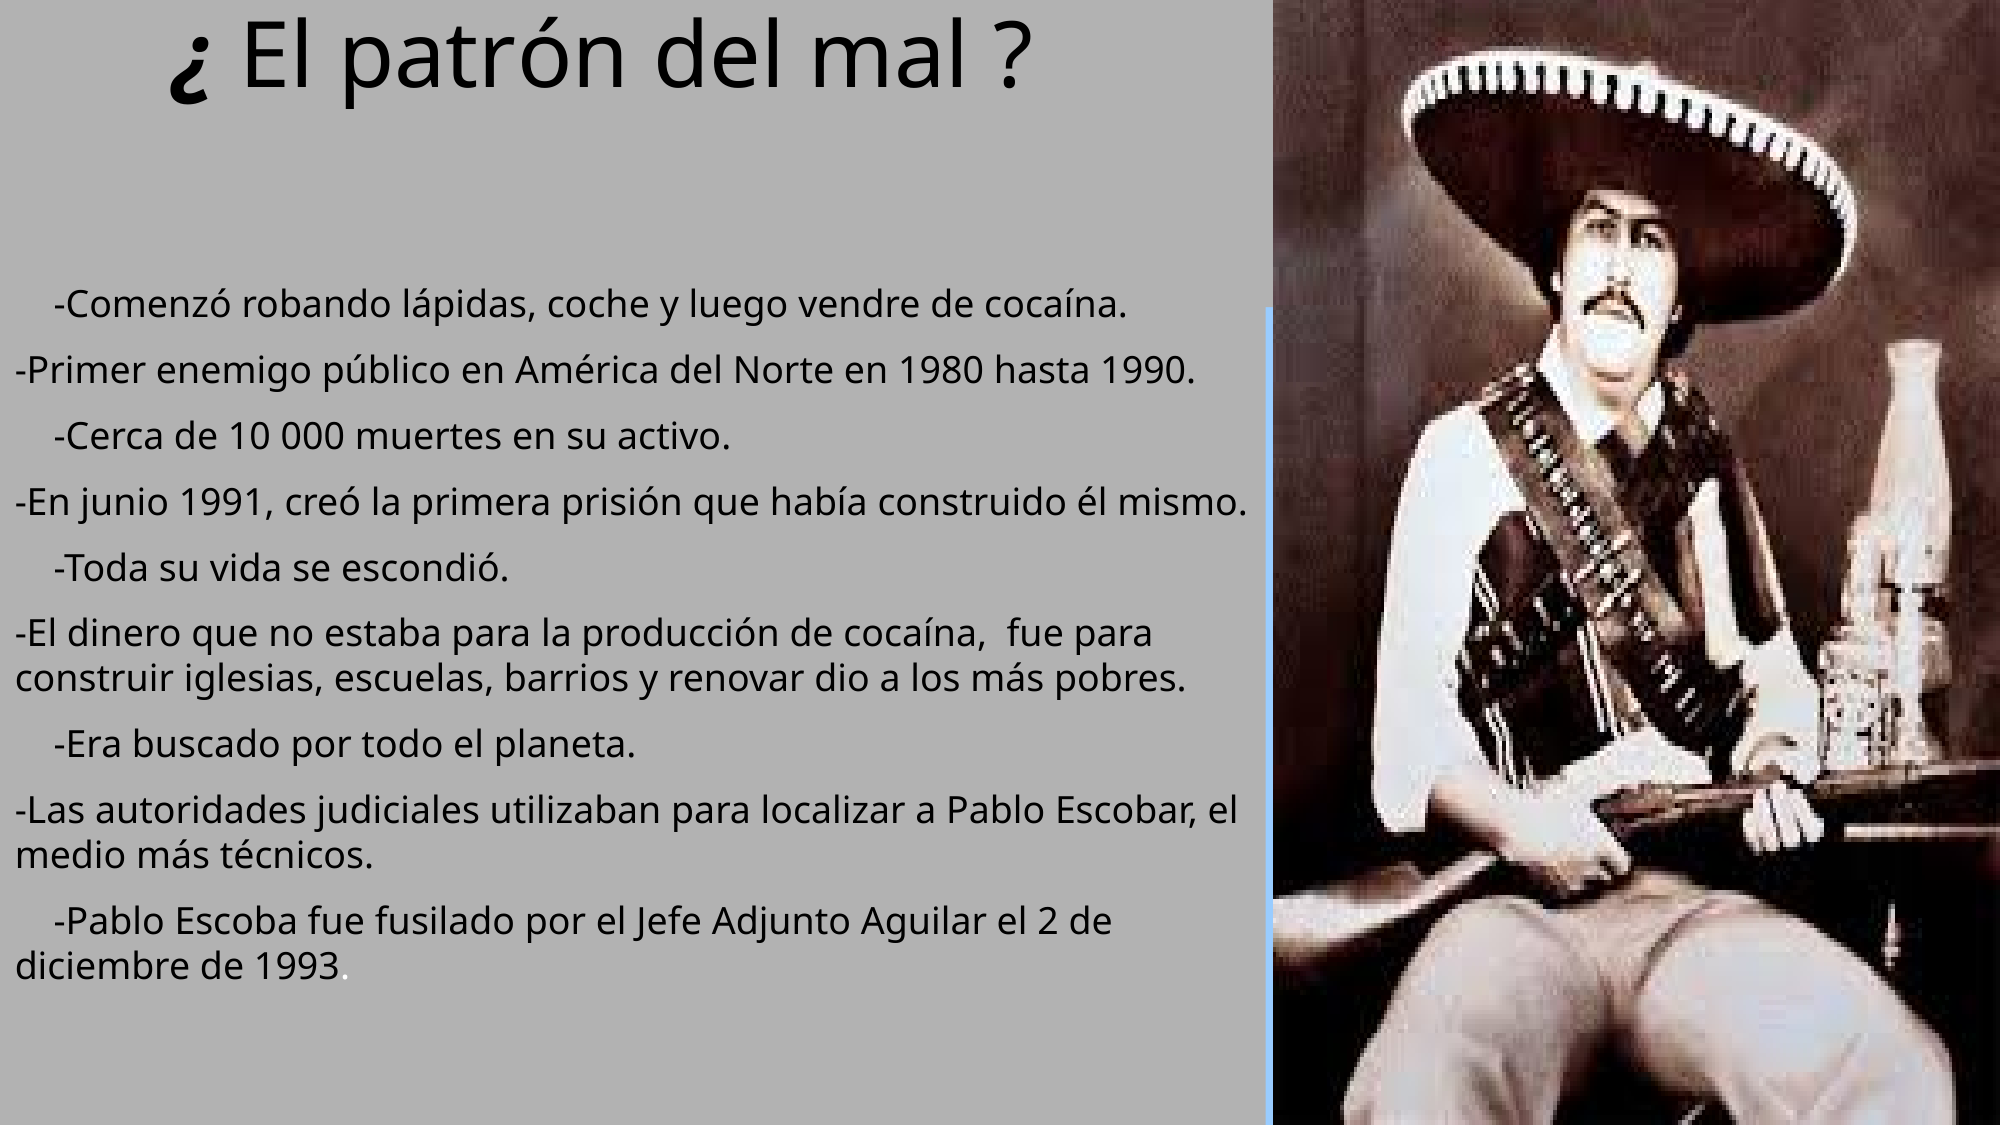

# ¿ El patrón del mal ?
 -Comenzó robando lápidas, coche y luego vendre de cocaína.
-Primer enemigo público en América del Norte en 1980 hasta 1990.
 -Cerca de 10 000 muertes en su activo.
-En junio 1991, creó la primera prisión que había construido él mismo.
 -Toda su vida se escondió.
-El dinero que no estaba para la producción de cocaína, fue para construir iglesias, escuelas, barrios y renovar dio a los más pobres.
 -Era buscado por todo el planeta.
-Las autoridades judiciales utilizaban para localizar a Pablo Escobar, el medio más técnicos.
 -Pablo Escoba fue fusilado por el Jefe Adjunto Aguilar el 2 de diciembre de 1993.